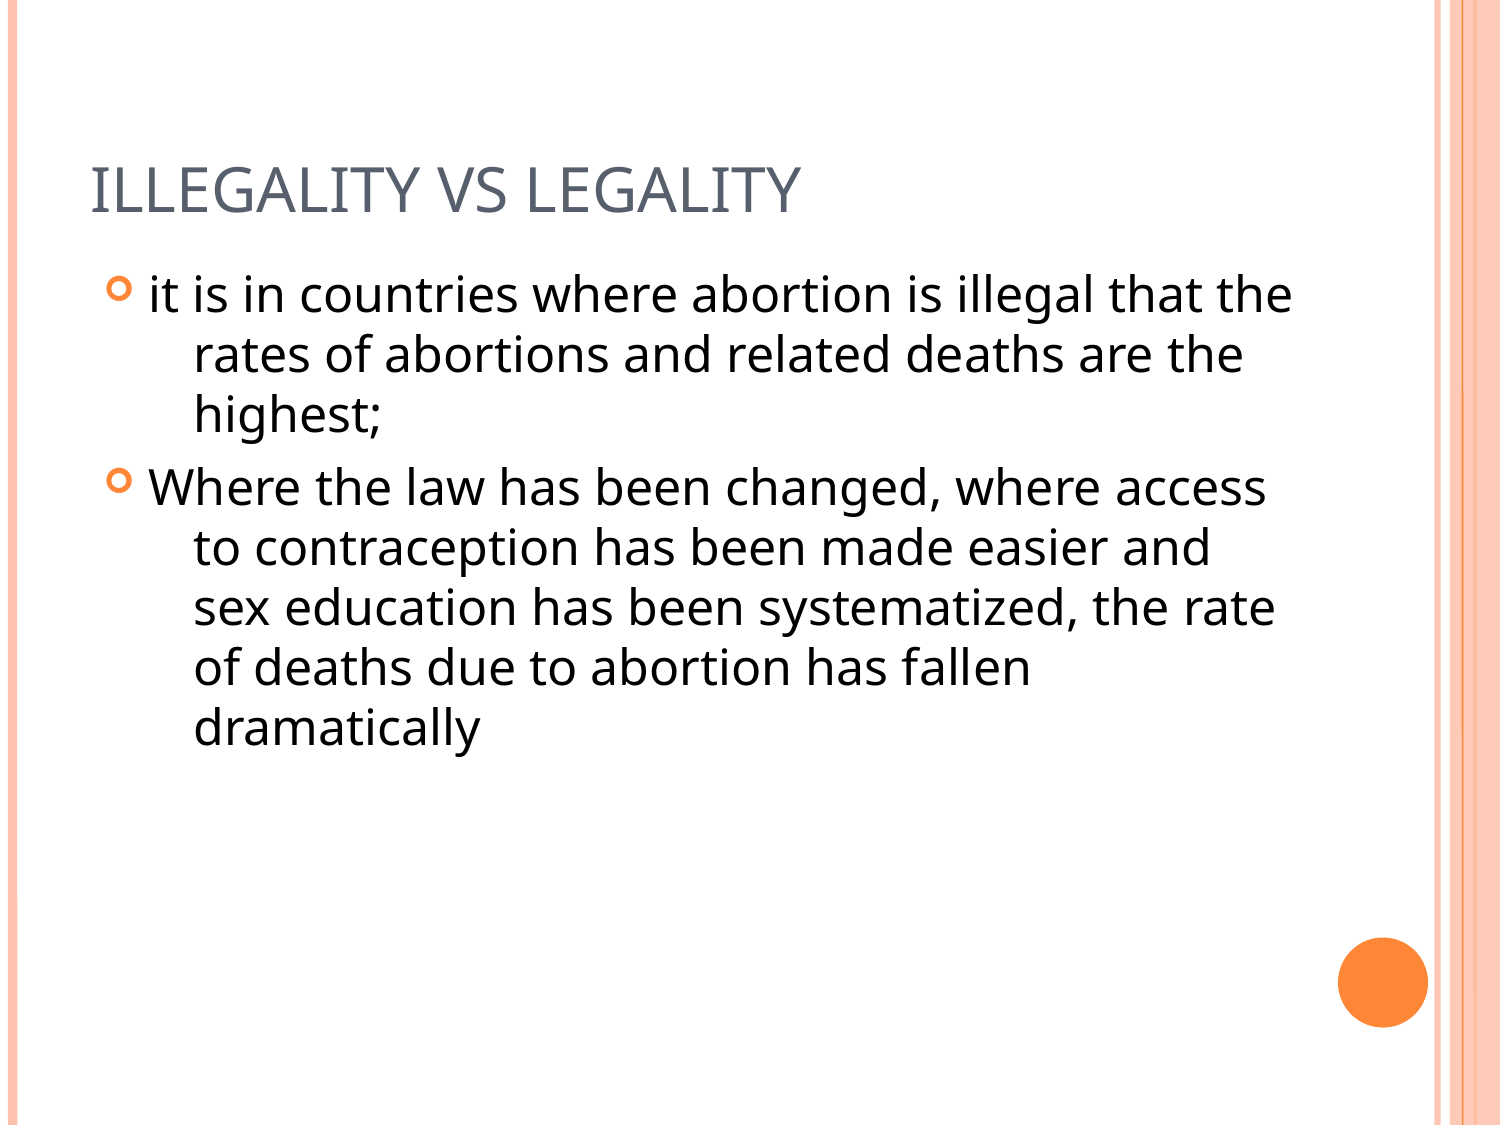

# Illegality vs legality
it is in countries where abortion is illegal that the rates of abortions and related deaths are the highest;
Where the law has been changed, where access to contraception has been made easier and sex education has been systematized, the rate of deaths due to abortion has fallen dramatically